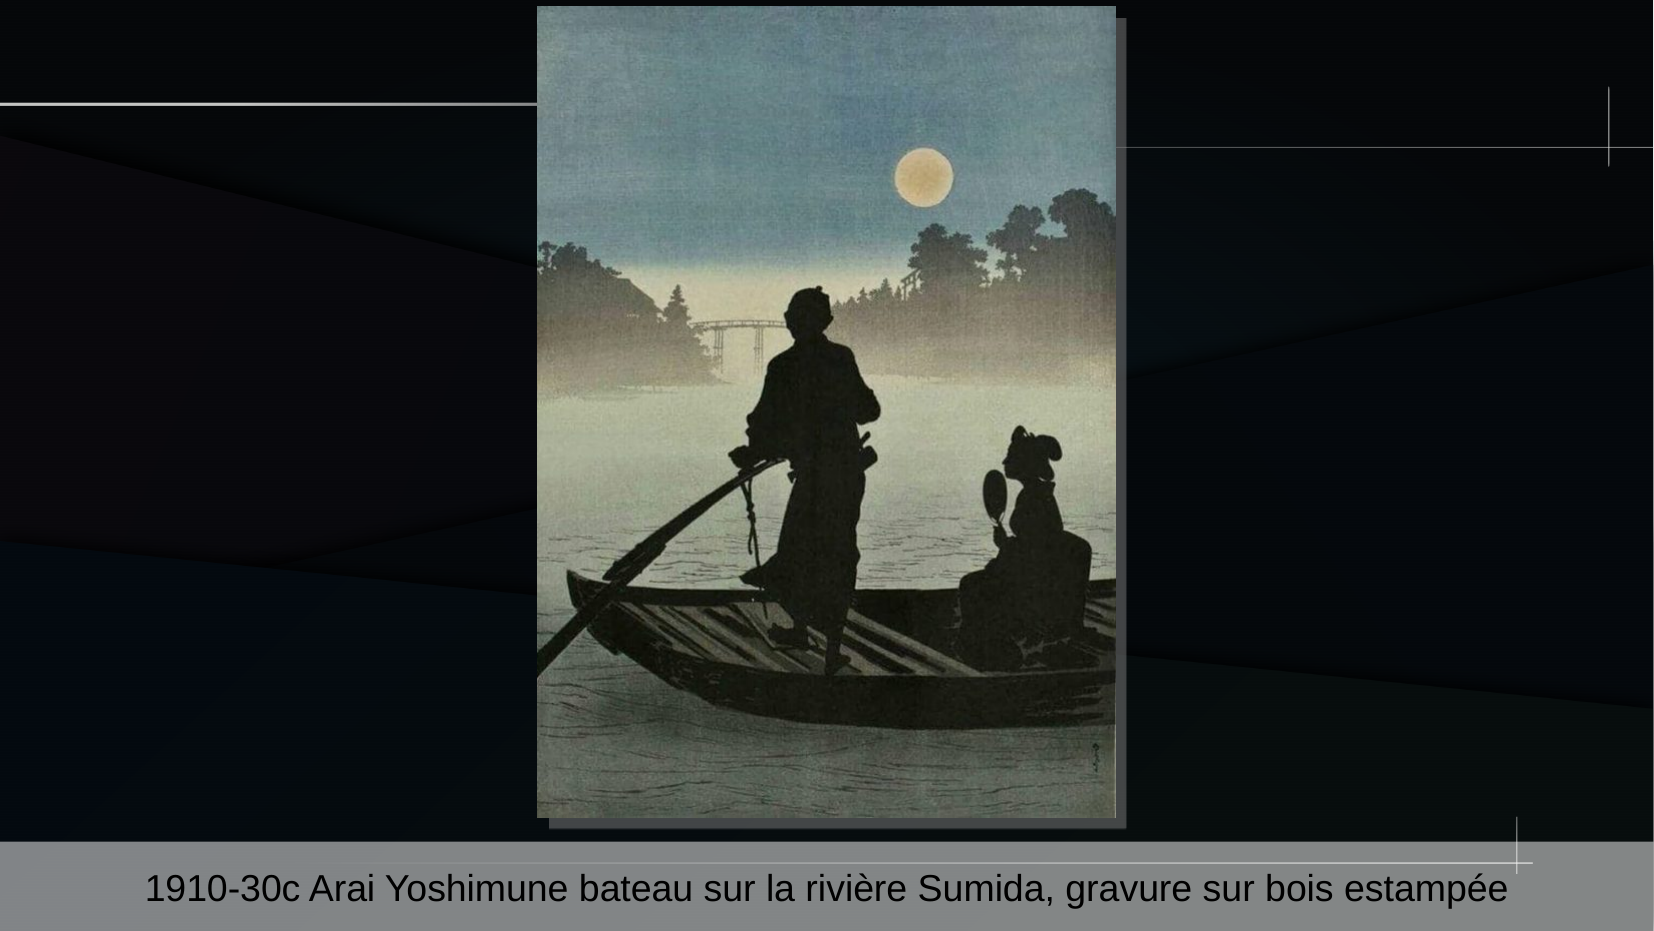

1910-30c Arai Yoshimune bateau sur la rivière Sumida, gravure sur bois estampée